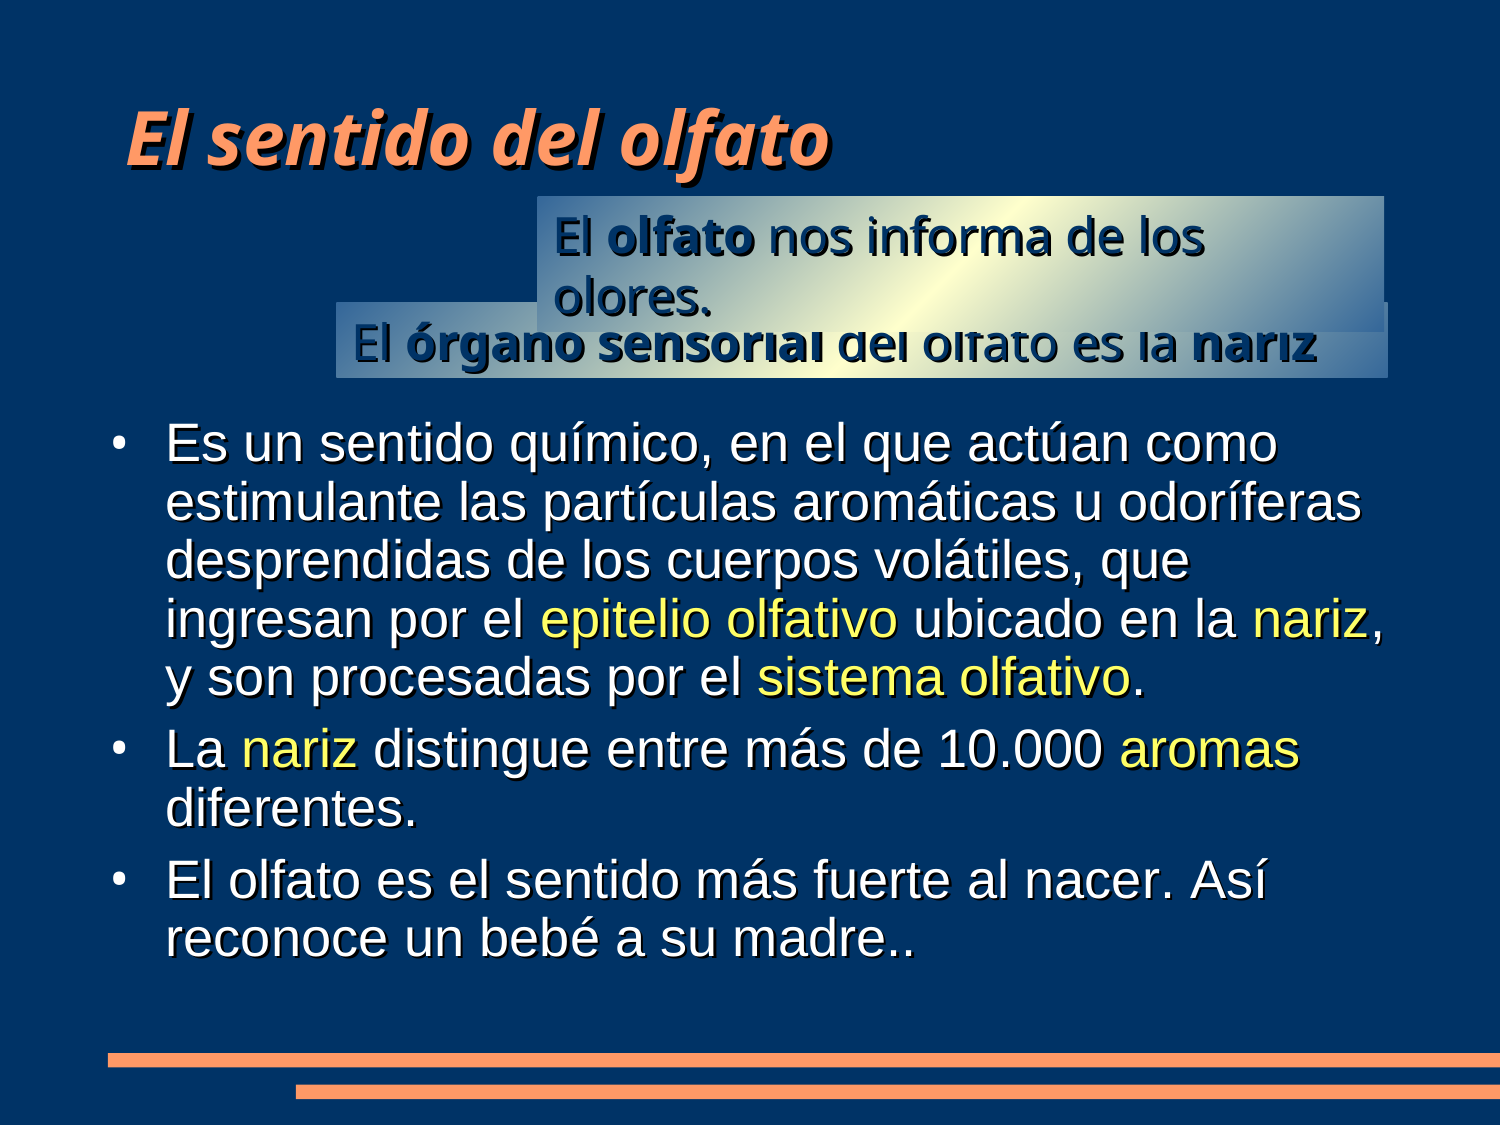

# El sentido del olfato
El olfato nos informa de los olores.
El órgano sensorial del olfato es la nariz
Es un sentido químico, en el que actúan como estimulante las partículas aromáticas u odoríferas desprendidas de los cuerpos volátiles, que ingresan por el epitelio olfativo ubicado en la nariz, y son procesadas por el sistema olfativo.
La nariz distingue entre más de 10.000 aromas diferentes.
El olfato es el sentido más fuerte al nacer. Así reconoce un bebé a su madre..